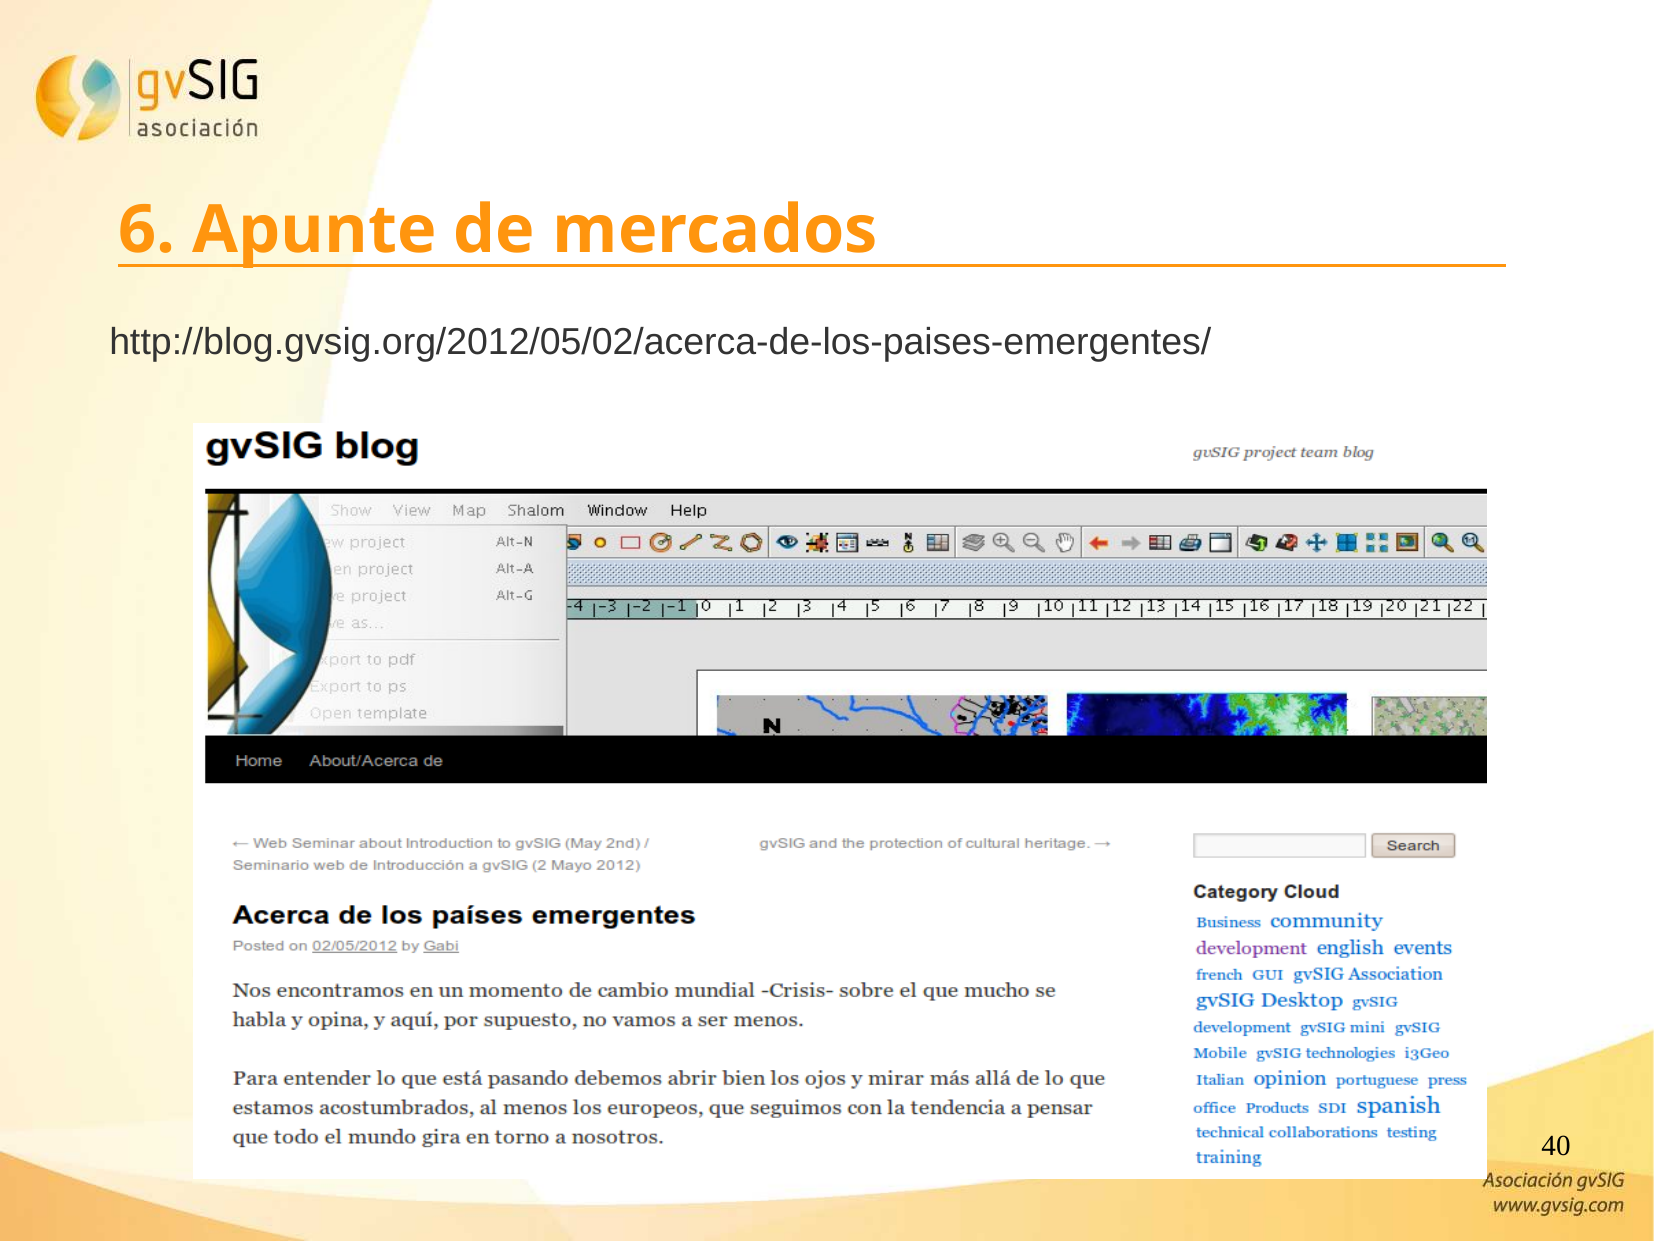

# 6. Apunte de mercados
http://blog.gvsig.org/2012/05/02/acerca-de-los-paises-emergentes/
40